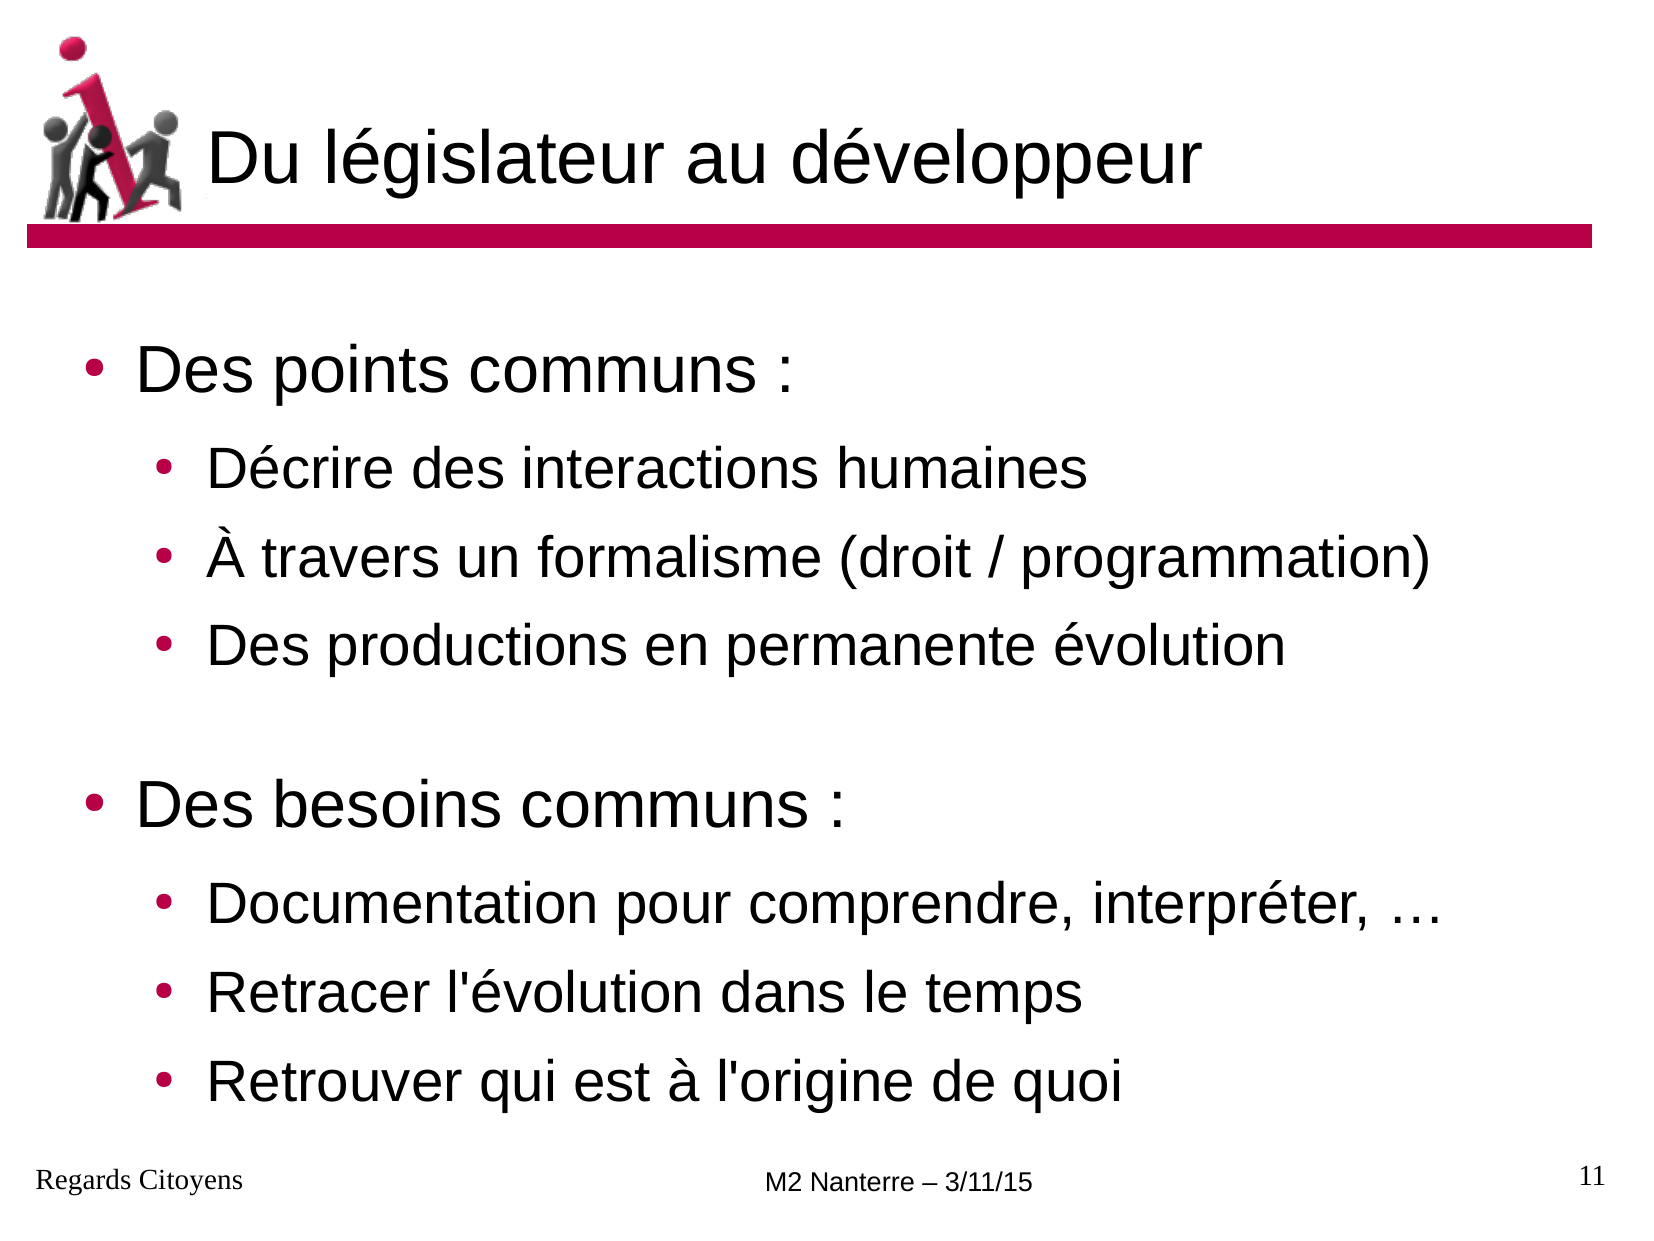

# Du législateur au développeur
Des points communs :
Décrire des interactions humaines
À travers un formalisme (droit / programmation)
Des productions en permanente évolution
Des besoins communs :
Documentation pour comprendre, interpréter, …
Retracer l'évolution dans le temps
Retrouver qui est à l'origine de quoi
11